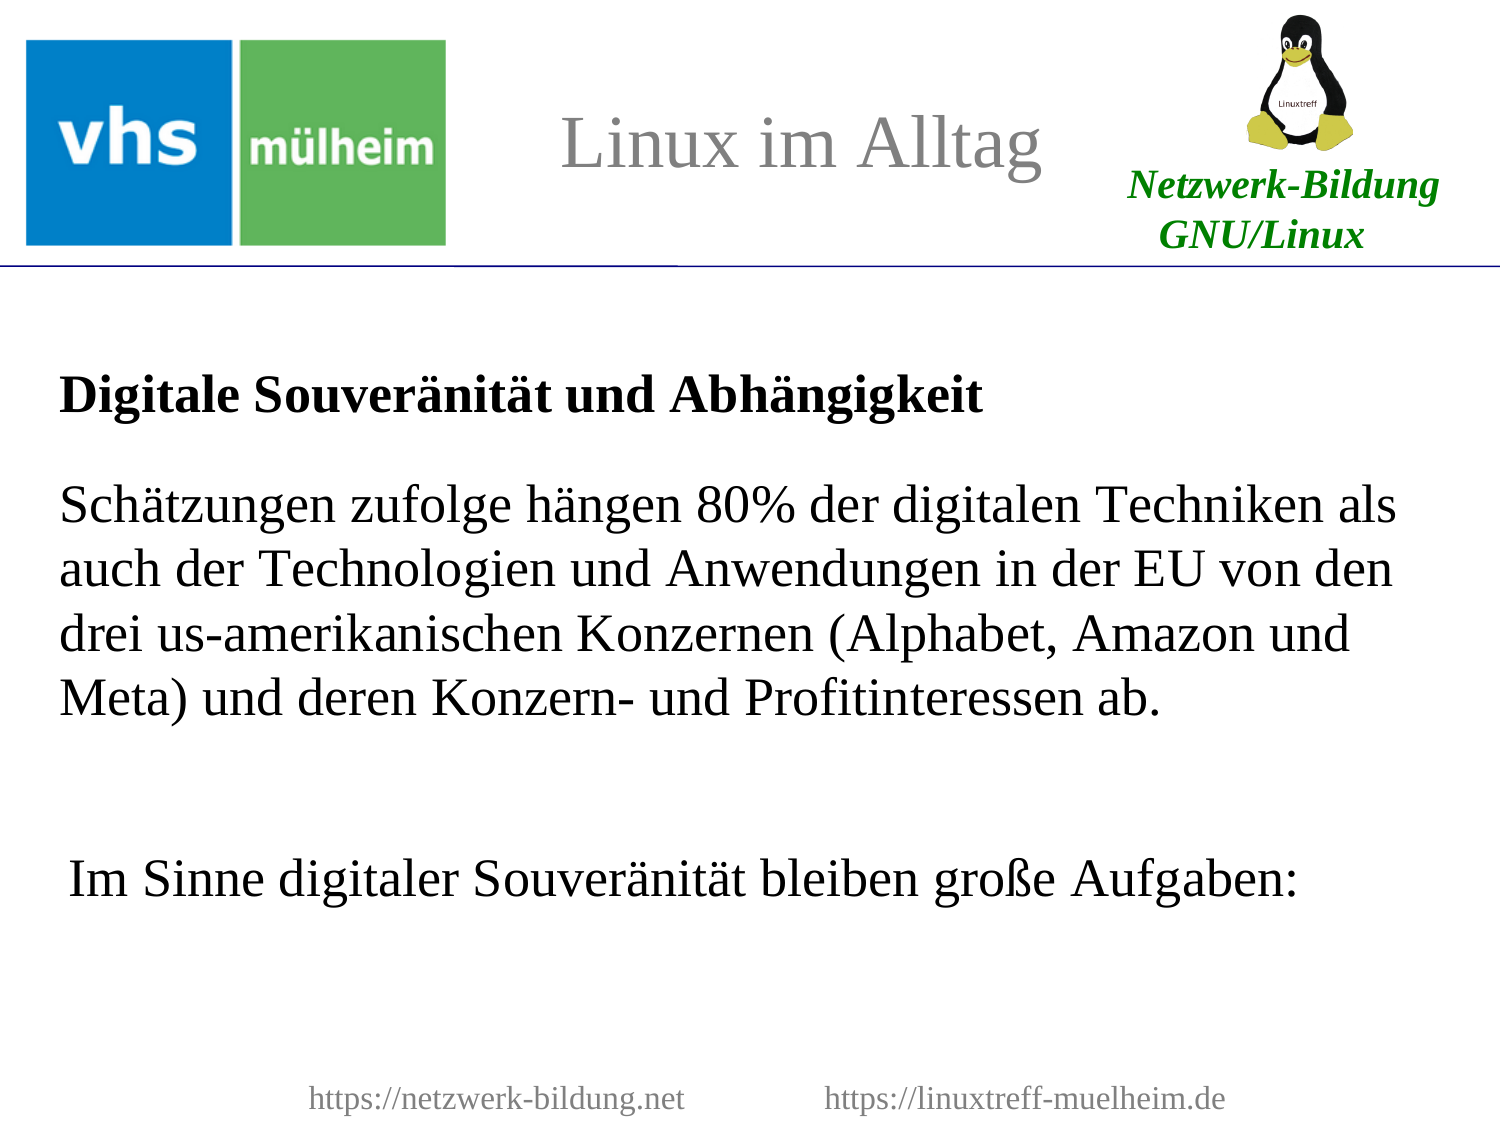

Linux im Alltag
Netzwerk-Bildung
 GNU/Linux
Digitale Souveränität und Abhängigkeit
Schätzungen zufolge hängen 80% der digitalen Techniken als auch der Technologien und Anwendungen in der EU von den drei us-amerikanischen Konzernen (Alphabet, Amazon und Meta) und deren Konzern- und Profitinteressen ab.
Im Sinne digitaler Souveränität bleiben große Aufgaben:
https://netzwerk-bildung.net		https://linuxtreff-muelheim.de